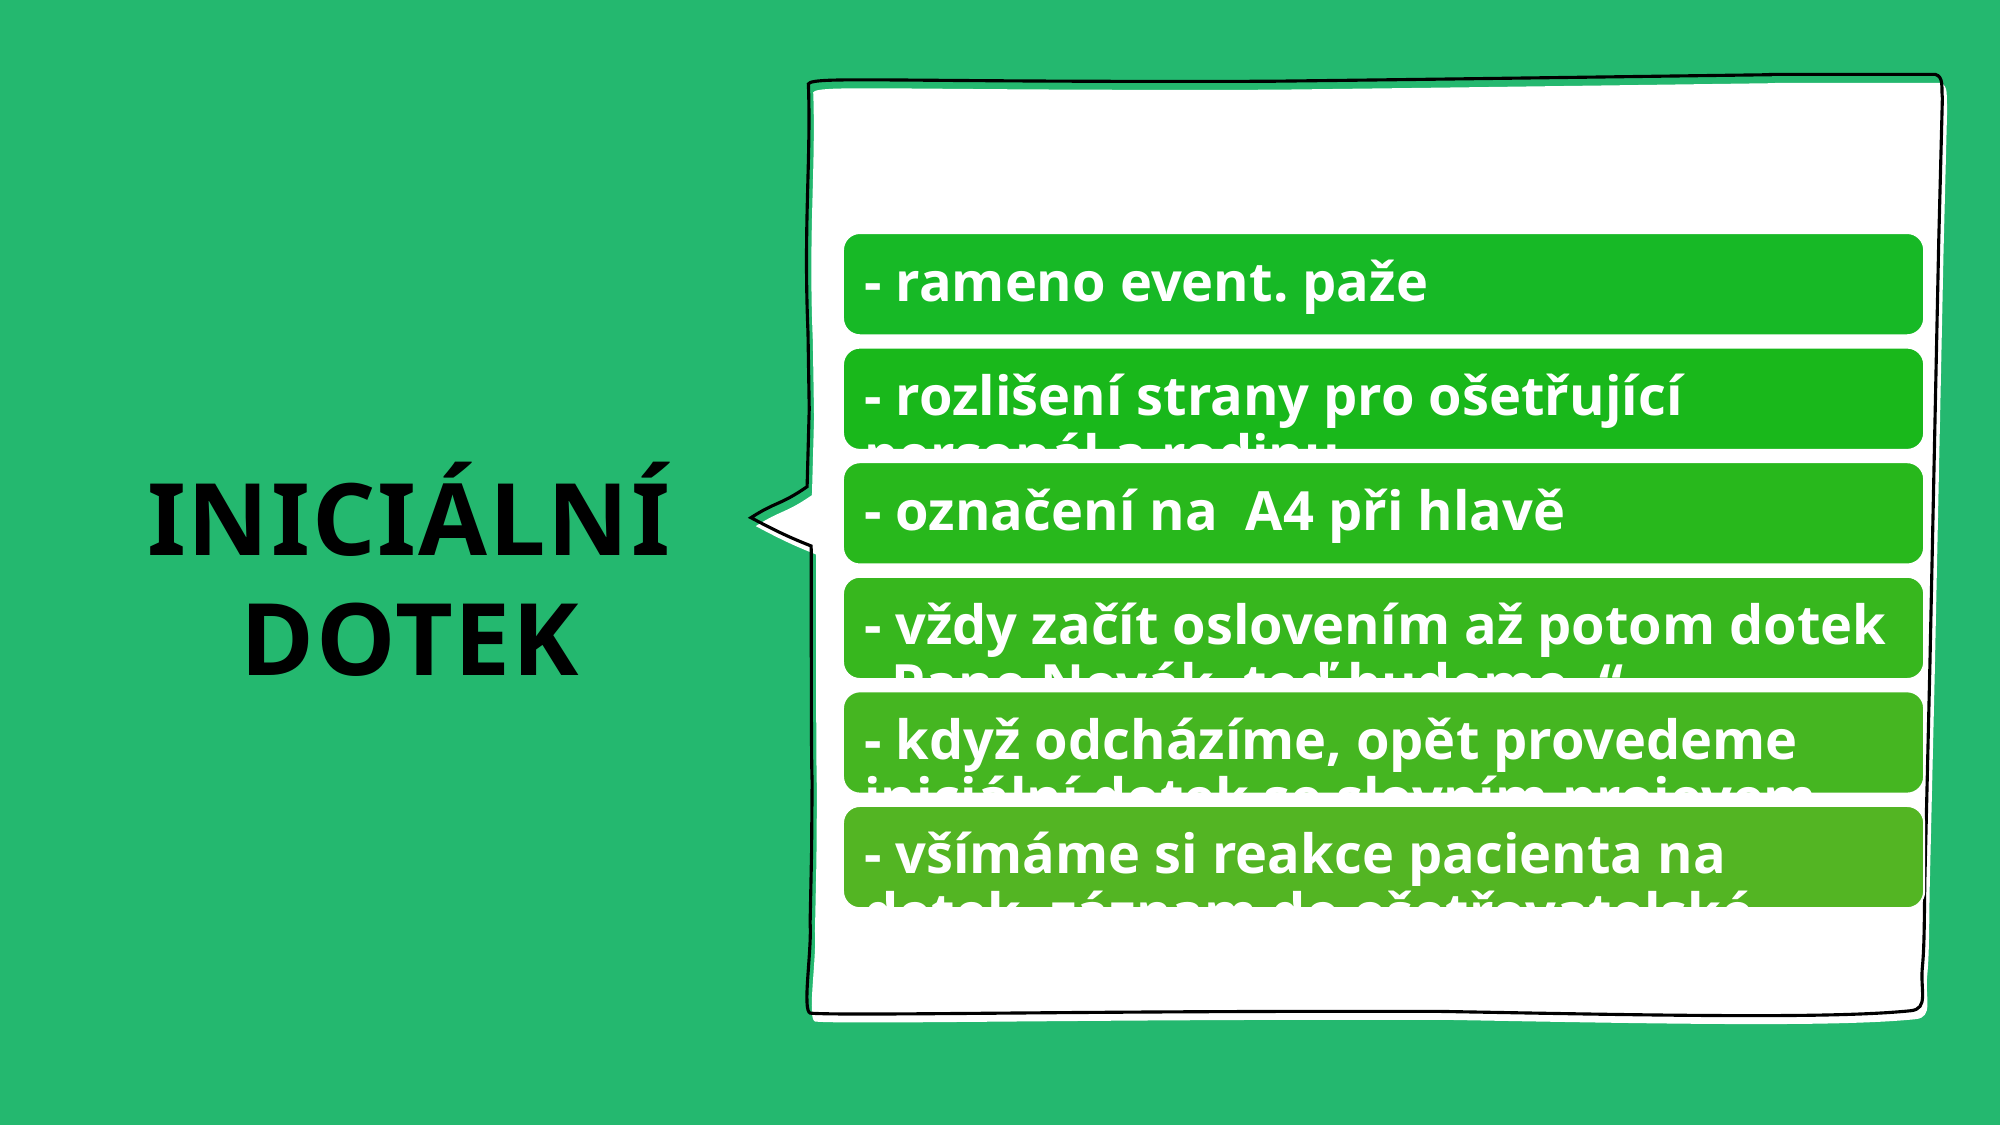

- rameno event. paže
- rozlišení strany pro ošetřující personál a rodinu
- označení na  A4 při hlavě
- vždy začít oslovením až potom dotek „Pane Novák, teď budeme..“
- když odcházíme, opět provedeme iniciální dotek se slovním projevem
- všímáme si reakce pacienta na dotek, záznam do ošetřovatelské dokumentace
# INICIÁLNÍ DOTEK